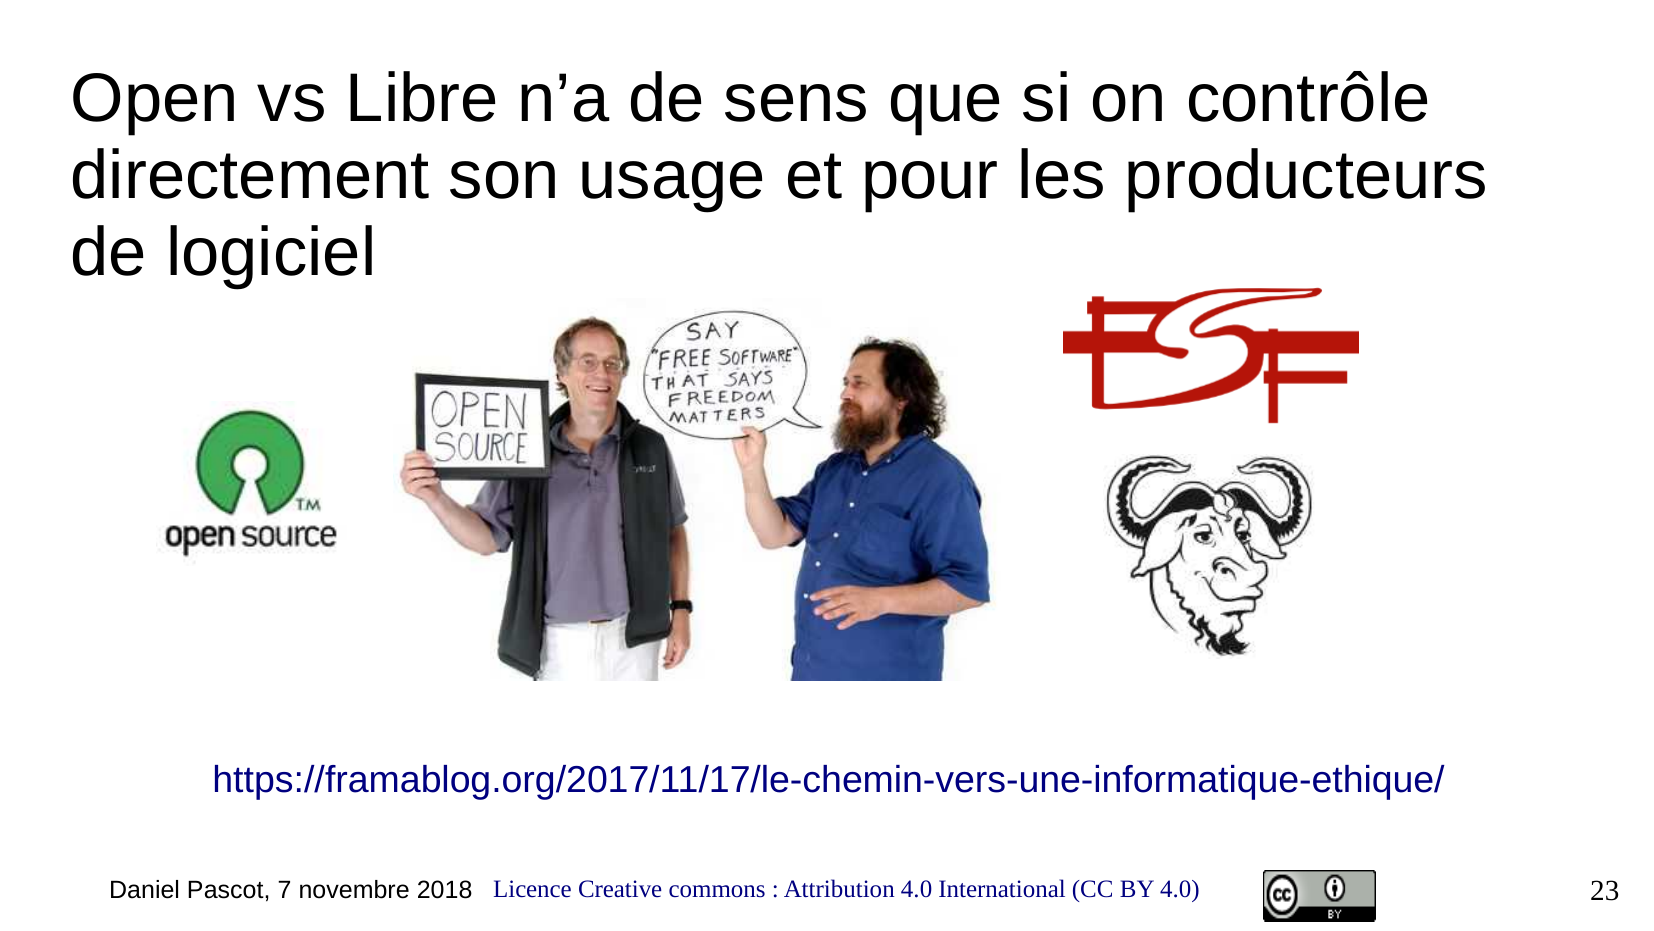

# Open vs Libre n’a de sens que si on contrôle directement son usage et pour les producteurs de logiciel
https://framablog.org/2017/11/17/le-chemin-vers-une-informatique-ethique/
23